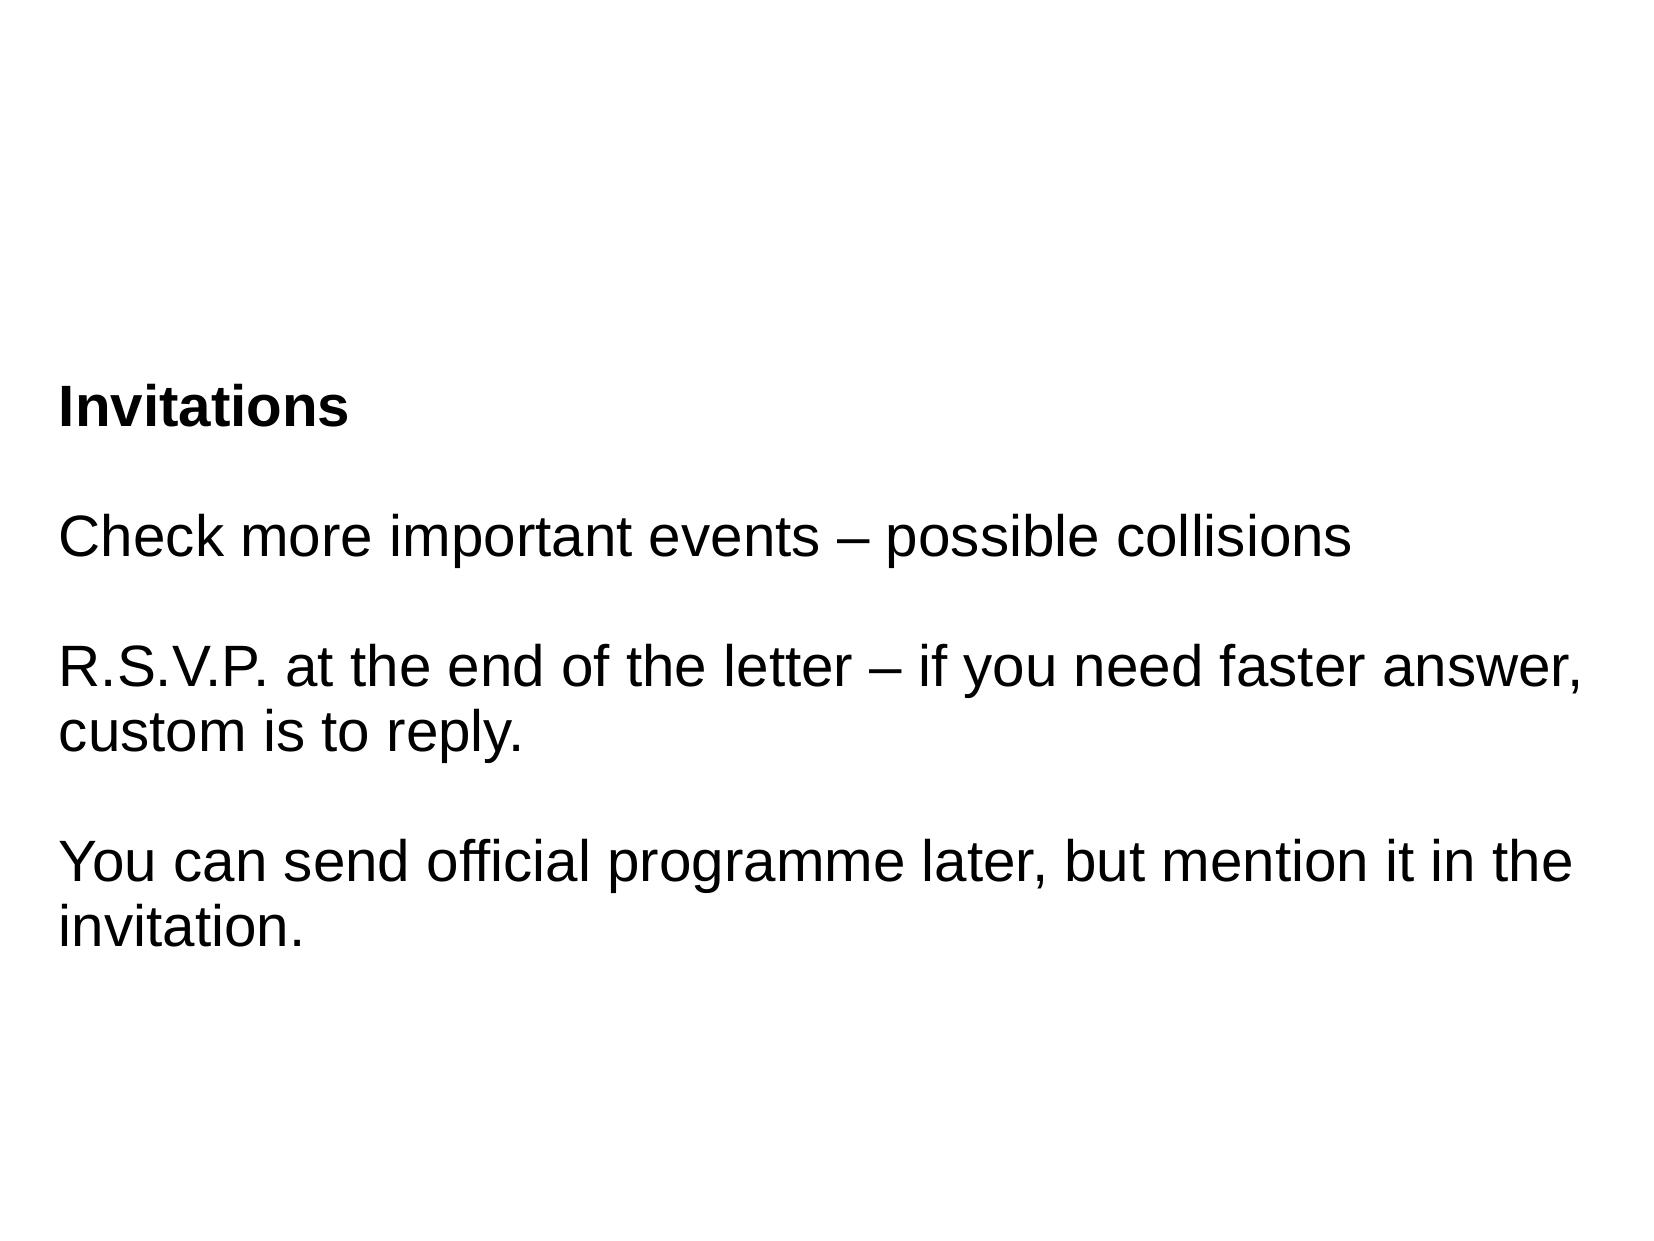

# Invitations Check more important events – possible collisions R.S.V.P. at the end of the letter – if you need faster answer, custom is to reply. You can send official programme later, but mention it in the invitation.